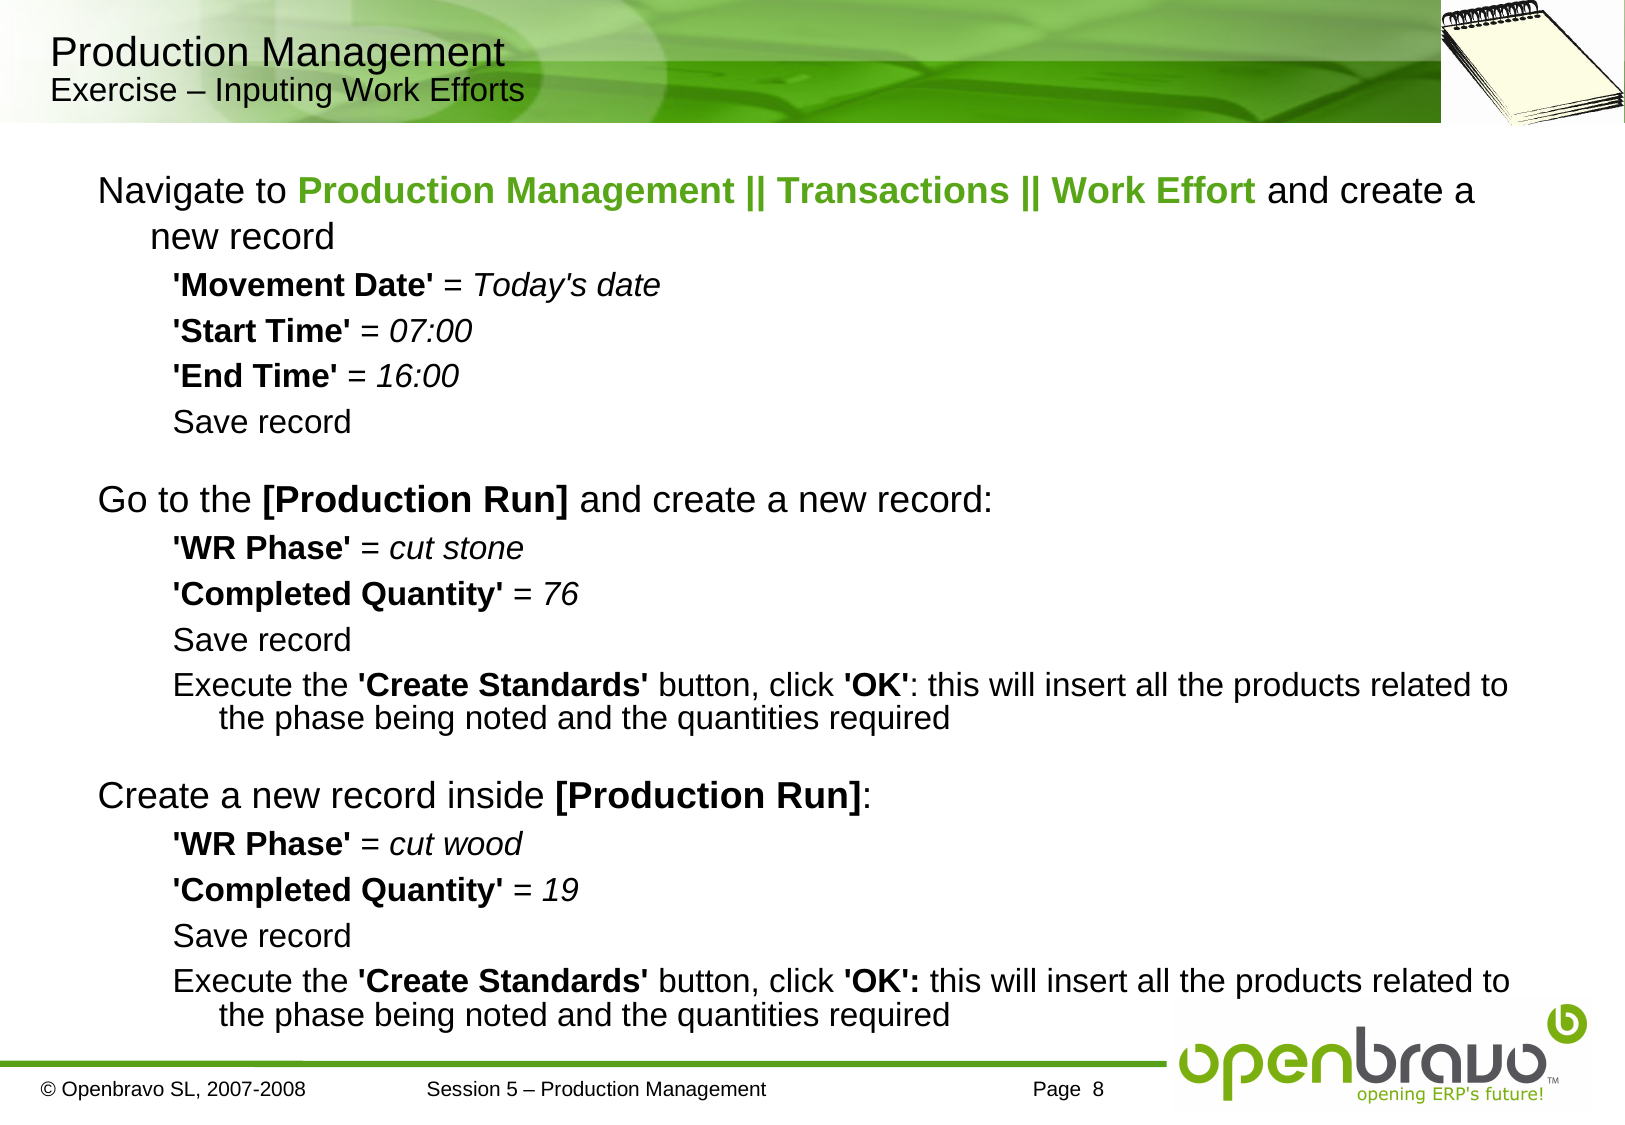

# Production Management Exercise – Inputing Work Efforts
Navigate to Production Management || Transactions || Work Effort and create a new record
'Movement Date' = Today's date
'Start Time' = 07:00
'End Time' = 16:00
Save record
Go to the [Production Run] and create a new record:
'WR Phase' = cut stone
'Completed Quantity' = 76
Save record
Execute the 'Create Standards' button, click 'OK': this will insert all the products related to the phase being noted and the quantities required
Create a new record inside [Production Run]:
'WR Phase' = cut wood
'Completed Quantity' = 19
Save record
Execute the 'Create Standards' button, click 'OK': this will insert all the products related to the phase being noted and the quantities required